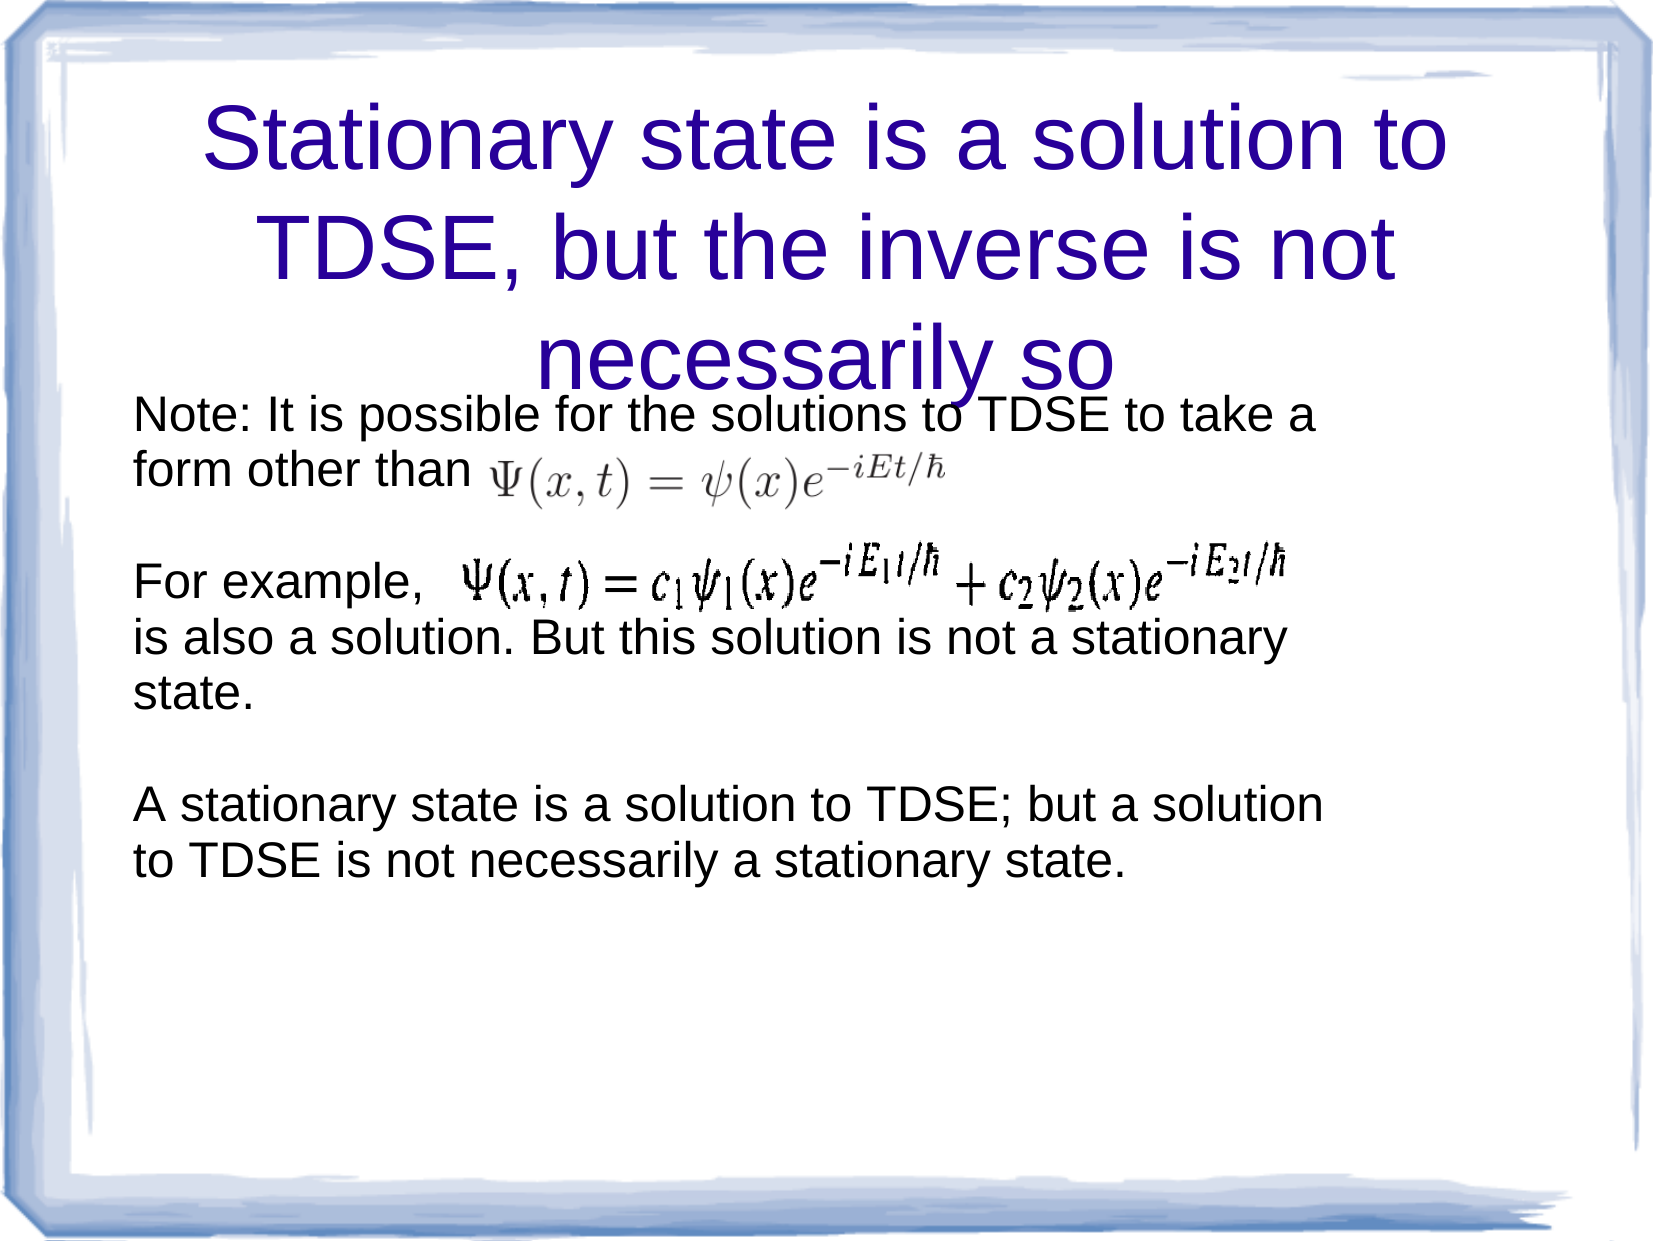

# Stationary state is a solution to TDSE, but the inverse is not necessarily so
Note: It is possible for the solutions to TDSE to take a form other than
For example,
is also a solution. But this solution is not a stationary state.
A stationary state is a solution to TDSE; but a solution to TDSE is not necessarily a stationary state.